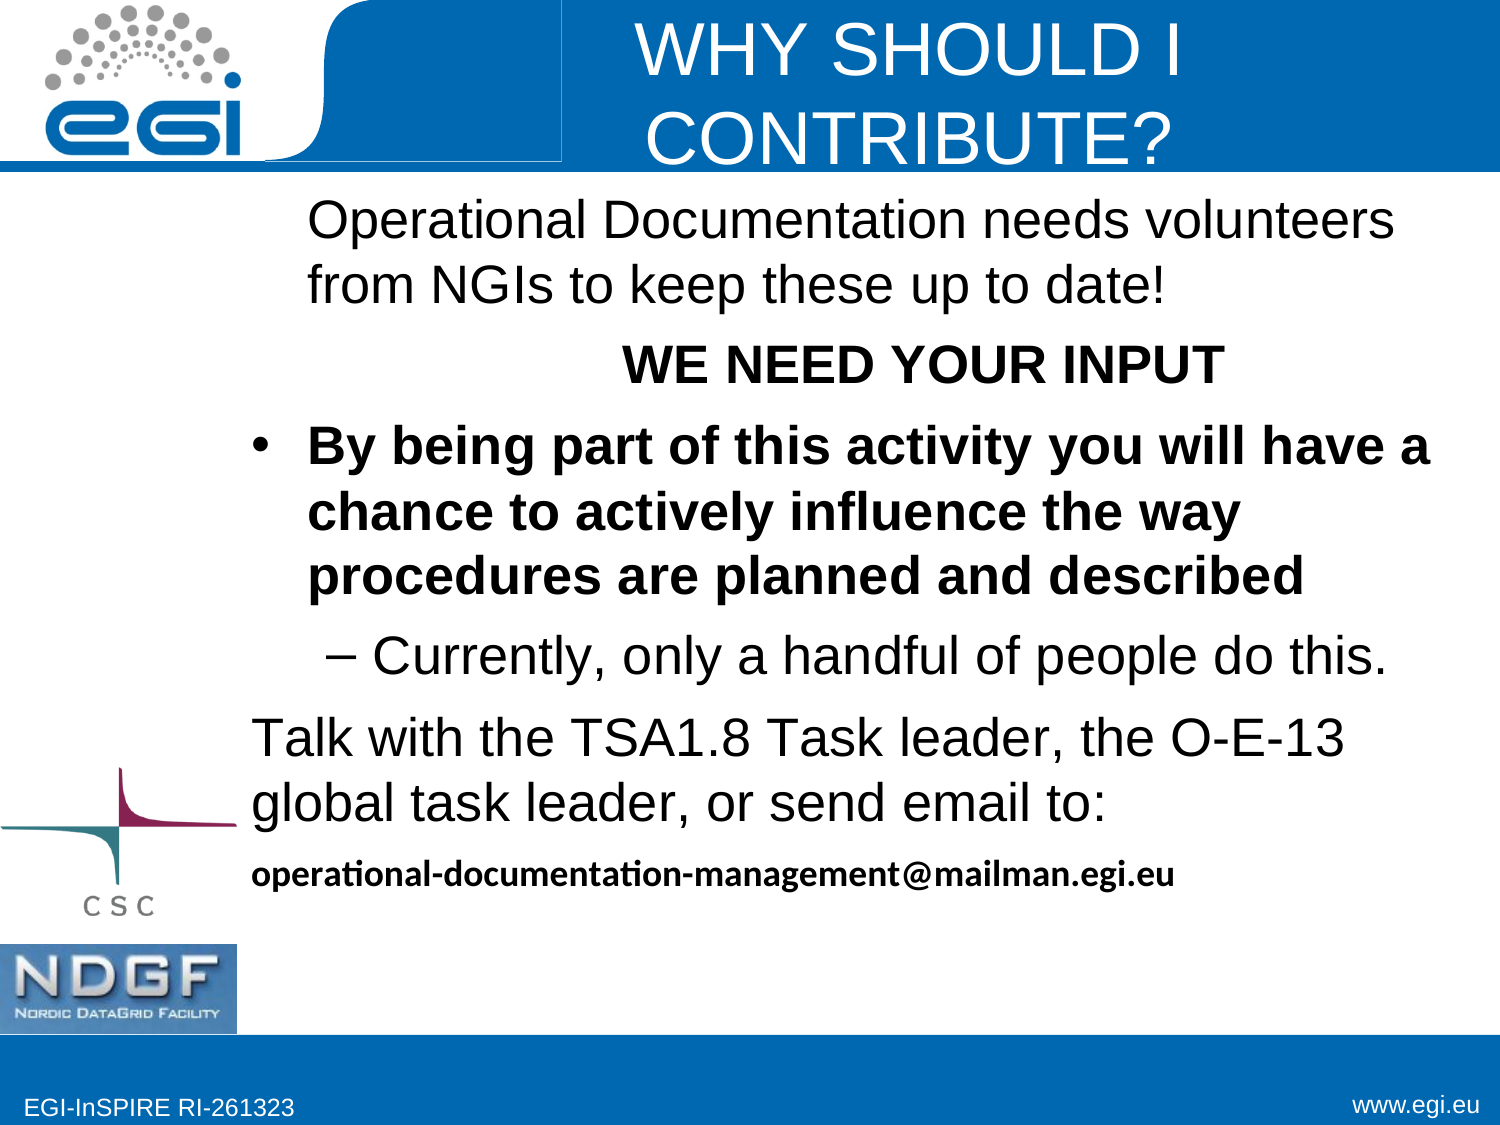

# WHY SHOULD I CONTRIBUTE?
Operational Documentation needs volunteers from NGIs to keep these up to date!
WE NEED YOUR INPUT
By being part of this activity you will have a chance to actively influence the way procedures are planned and described
Currently, only a handful of people do this.
Talk with the TSA1.8 Task leader, the O-E-13 global task leader, or send email to:
operational-documentation-management@mailman.egi.eu